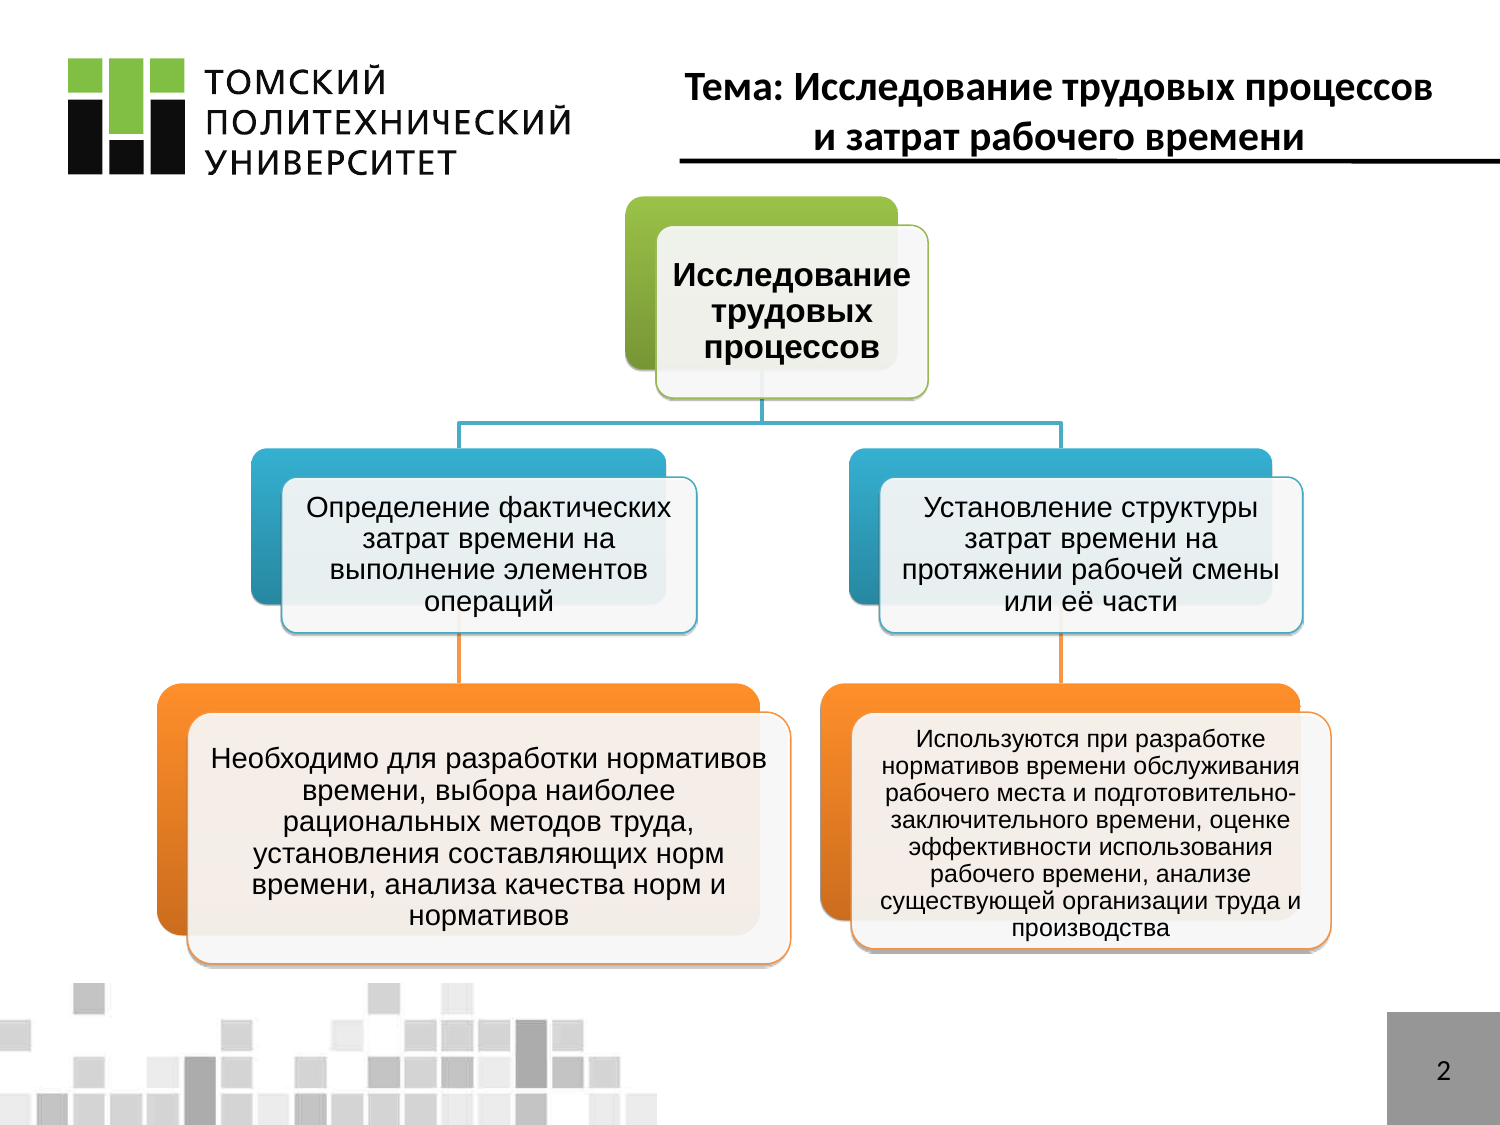

# Тема: Исследование трудовых процессов и затрат рабочего времени
Исследование трудовых процессов
Определение фактических затрат времени на выполнение элементов операций
Установление структуры затрат времени на протяжении рабочей смены или её части
Необходимо для разработки нормативов времени, выбора наиболее рациональных методов труда, установления составляющих норм времени, анализа качества норм и нормативов
Используются при разработке нормативов времени обслуживания рабочего места и подготовительно-заключительного времени, оценке эффективности использования рабочего времени, анализе существующей организации труда и производства
2